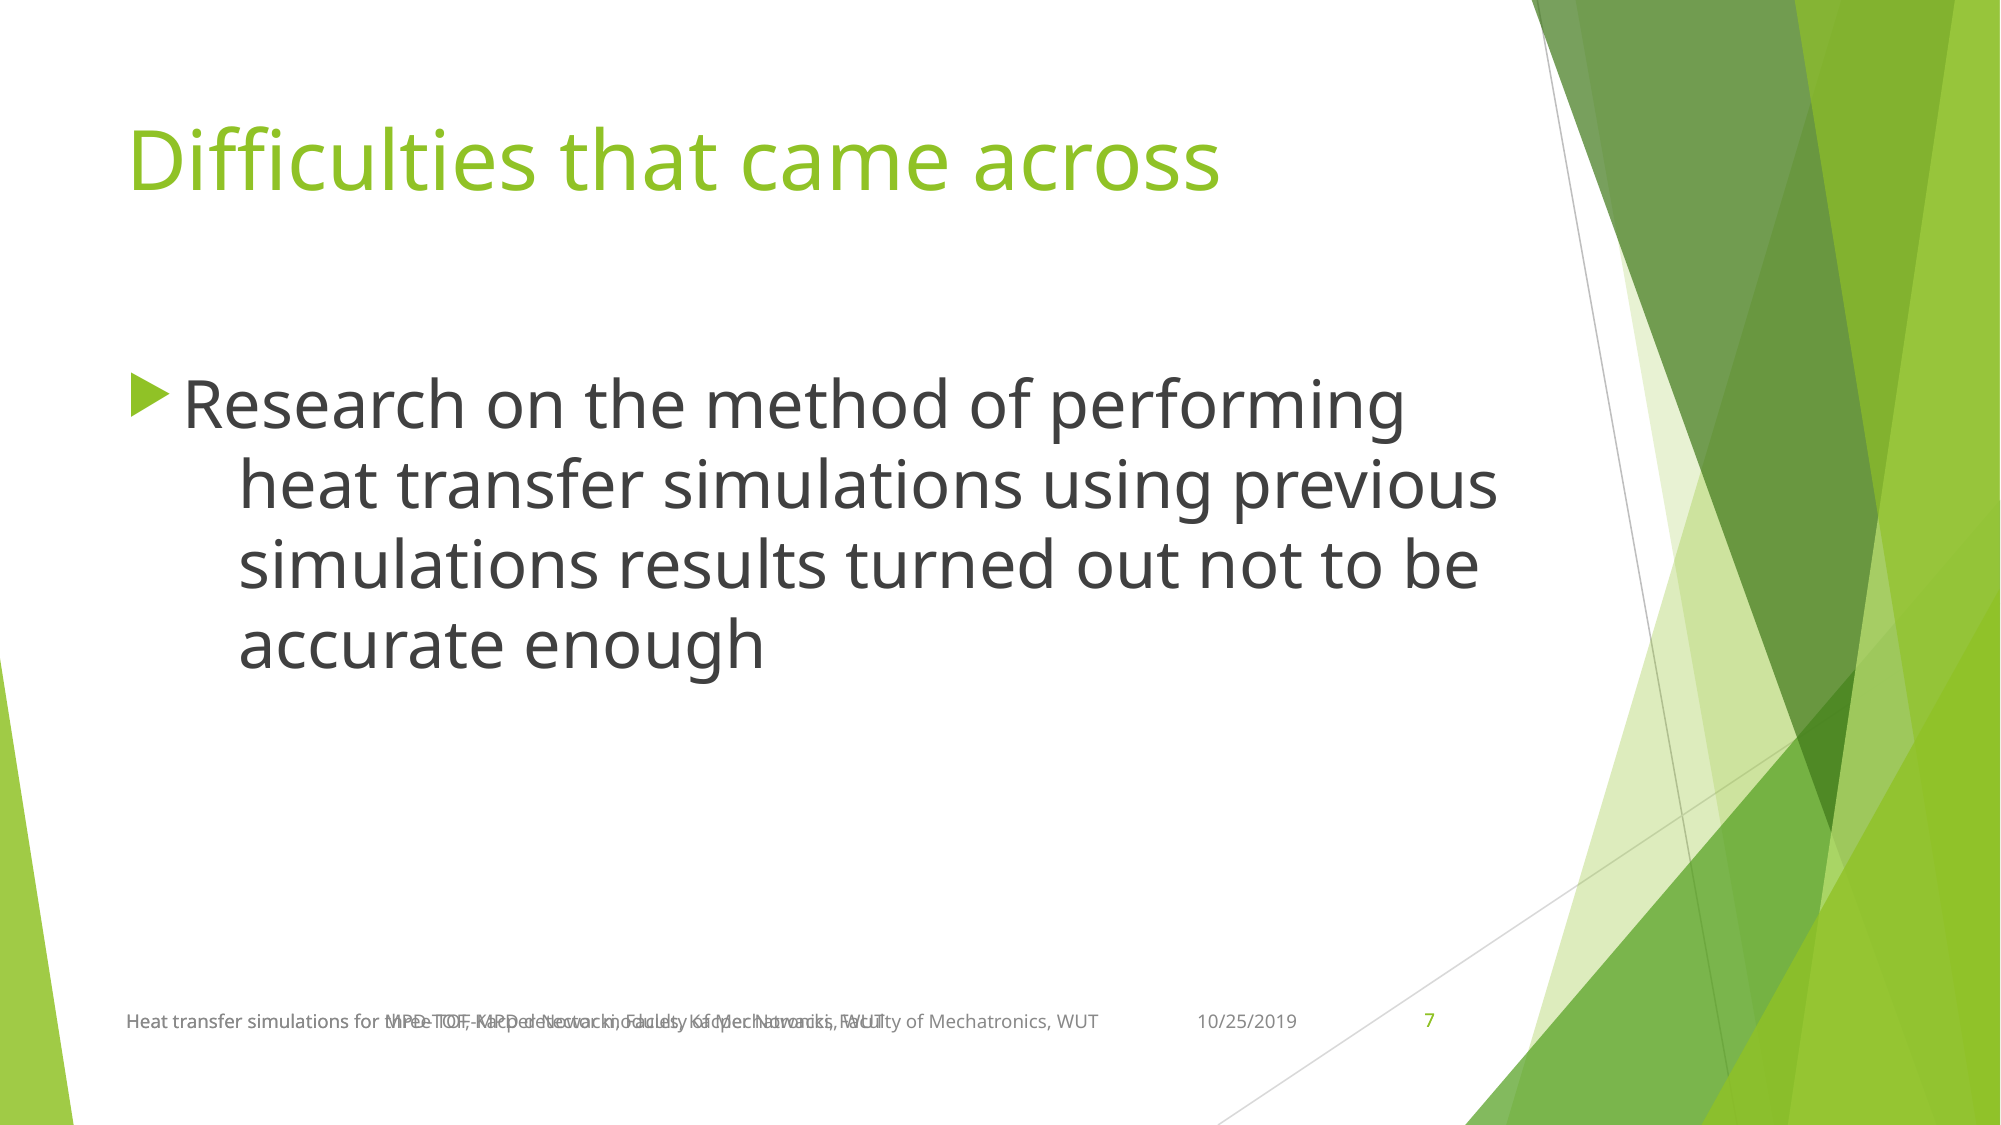

# Difficulties that came across
Research on the method of performing
heat transfer simulations using previous simulations results turned out not to be accurate enough
Heat transfer simulations for MPD-TOF, Kacper Nowacki, Faculty of Mechatronics, WUT
Heat transfer simulations for three TOF-MPD detector modules, Kacper Nowacki, Faculty of Mechatronics, WUT
10/25/2019